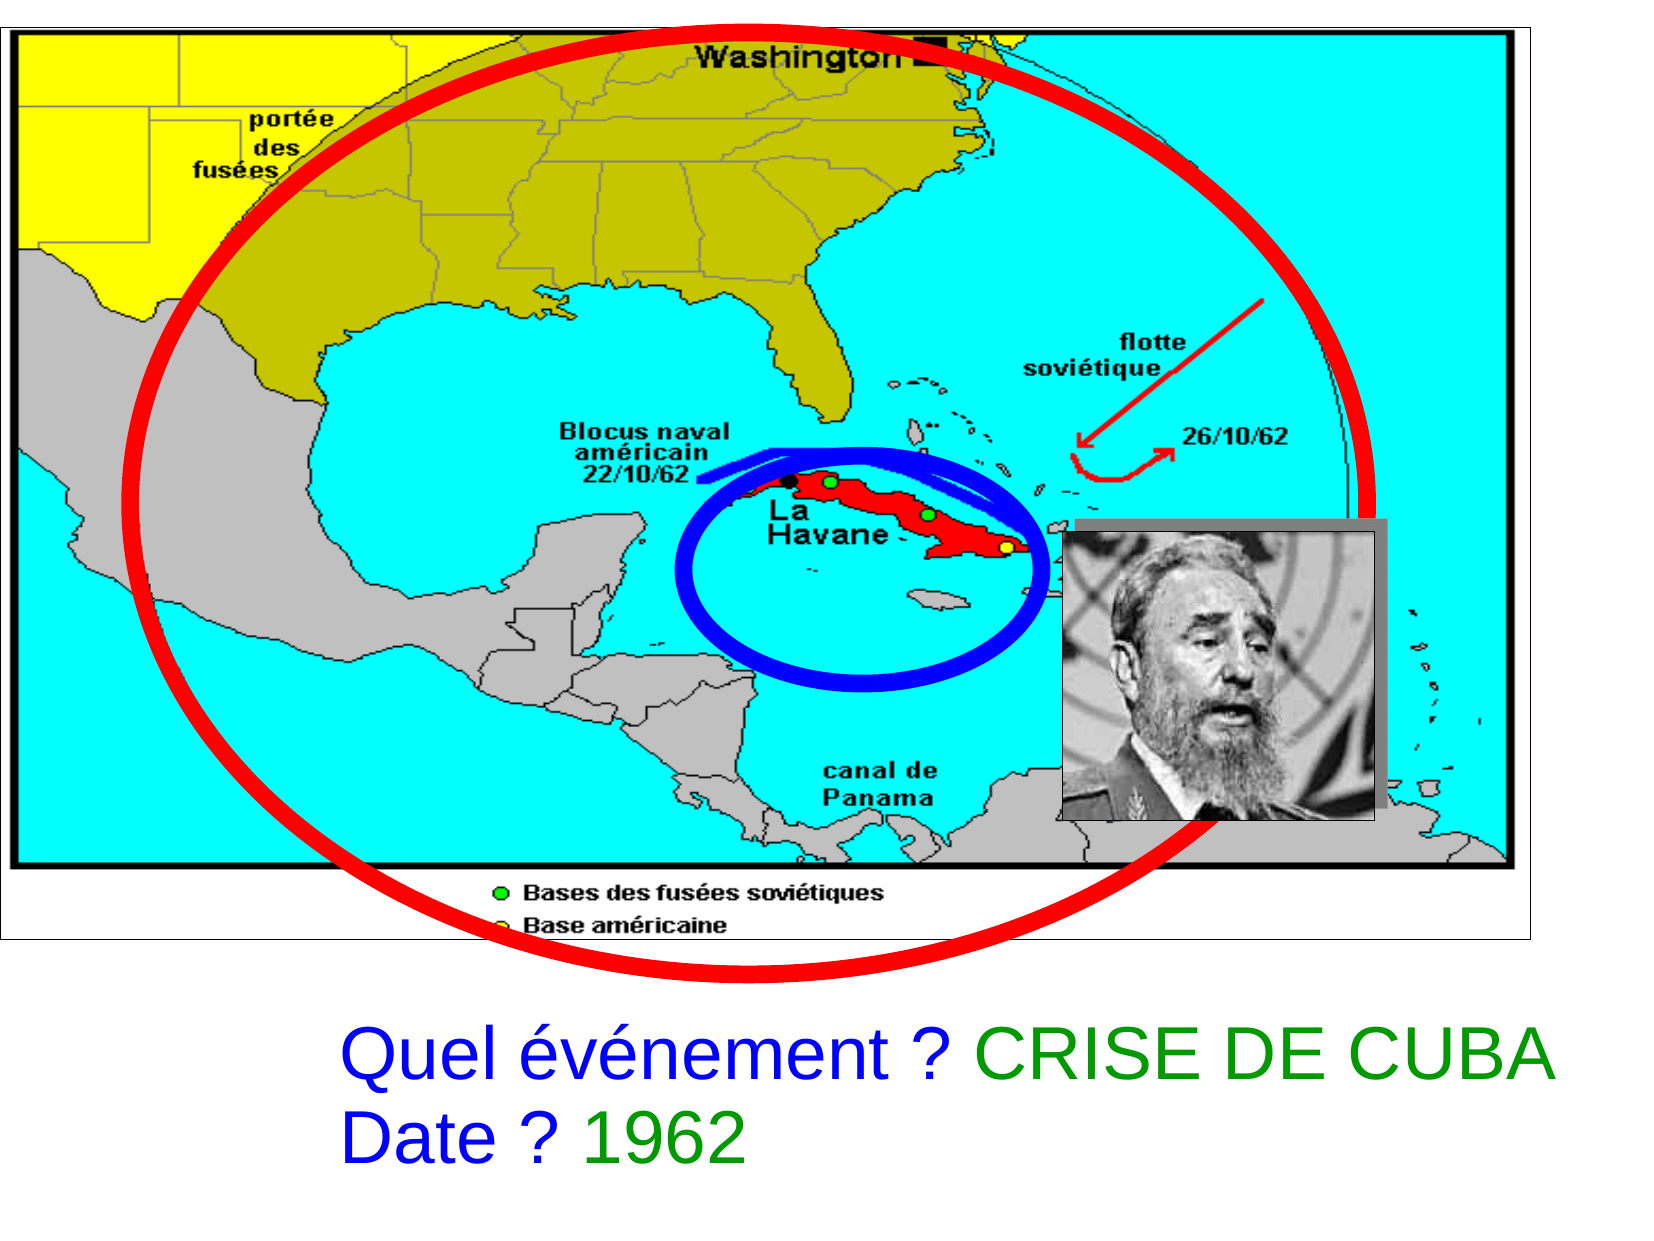

Quel événement ? CRISE DE CUBA
Date ? 1962